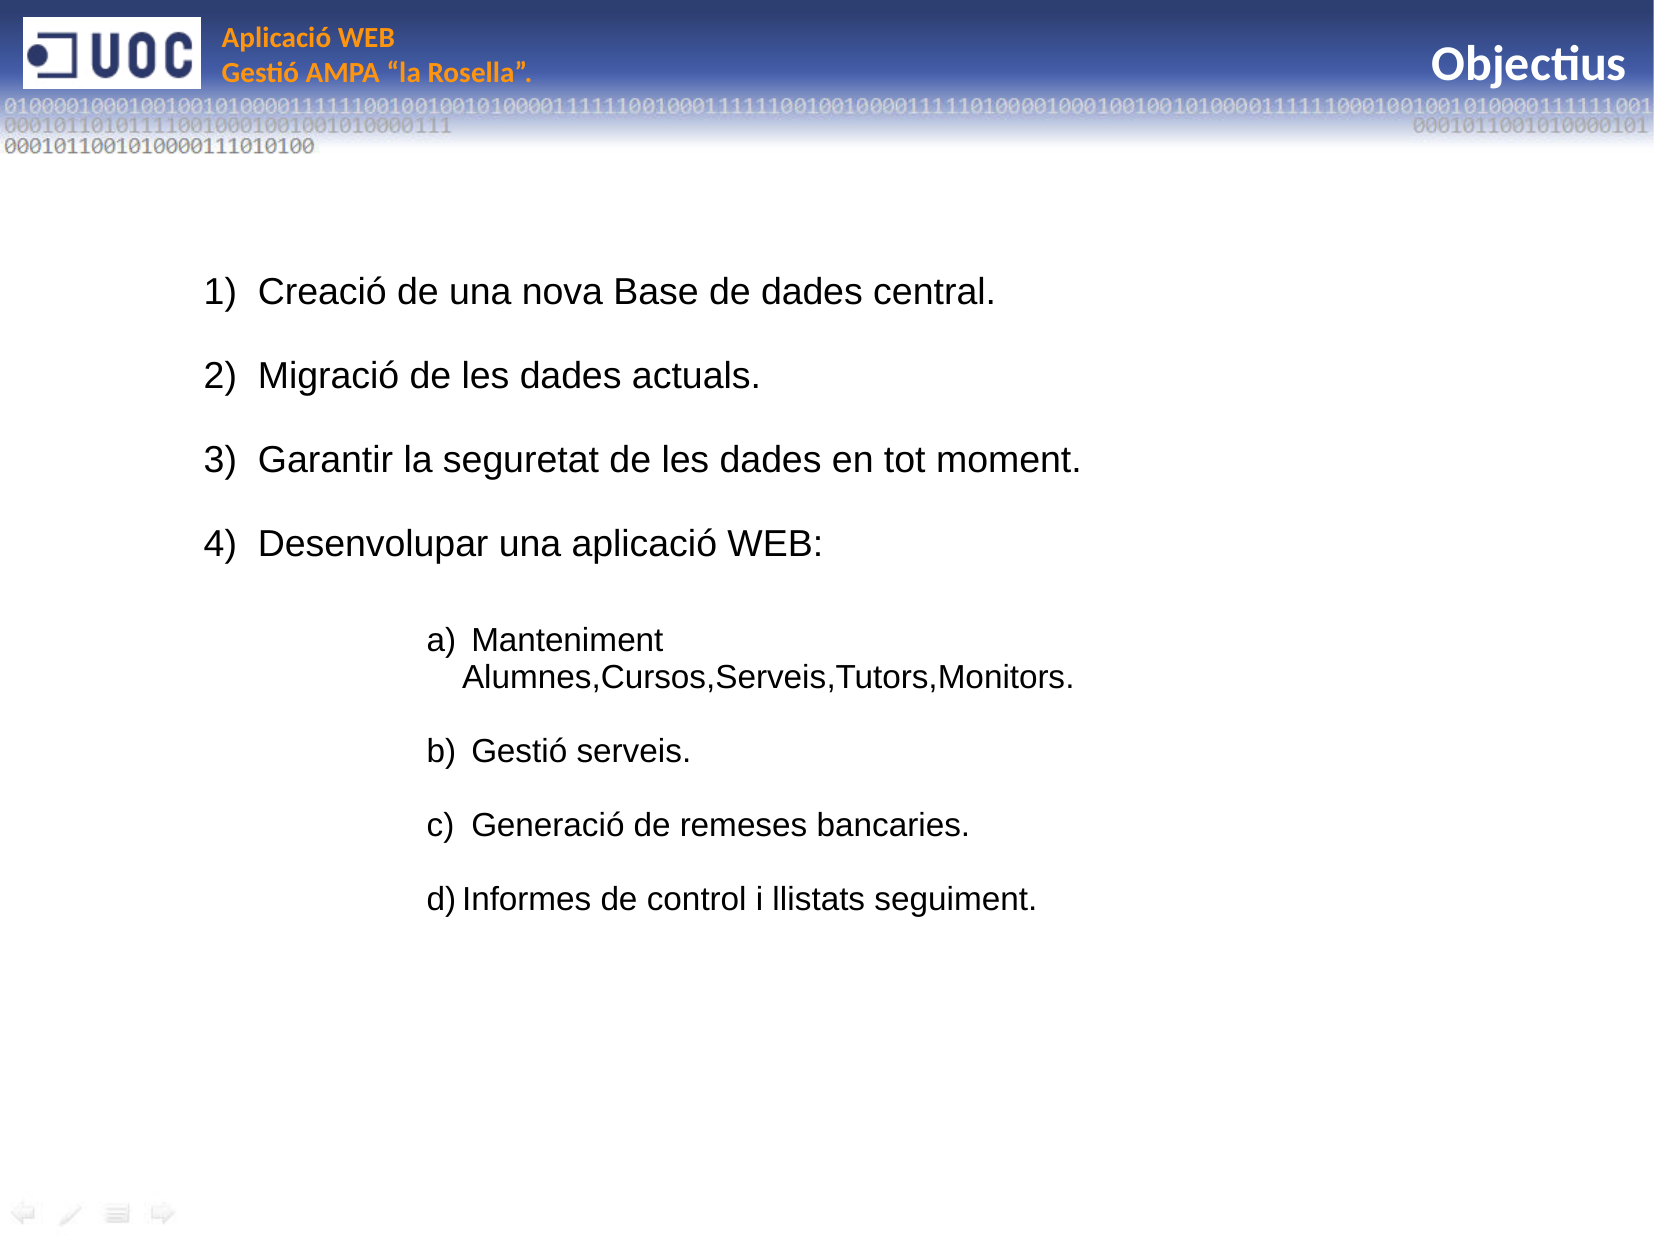

Aplicació WEB
Gestió AMPA “la Rosella”.
Objectius
 Creació de una nova Base de dades central.
 Migració de les dades actuals.
 Garantir la seguretat de les dades en tot moment.
 Desenvolupar una aplicació WEB:
 Manteniment Alumnes,Cursos,Serveis,Tutors,Monitors.
 Gestió serveis.
 Generació de remeses bancaries.
Informes de control i llistats seguiment.